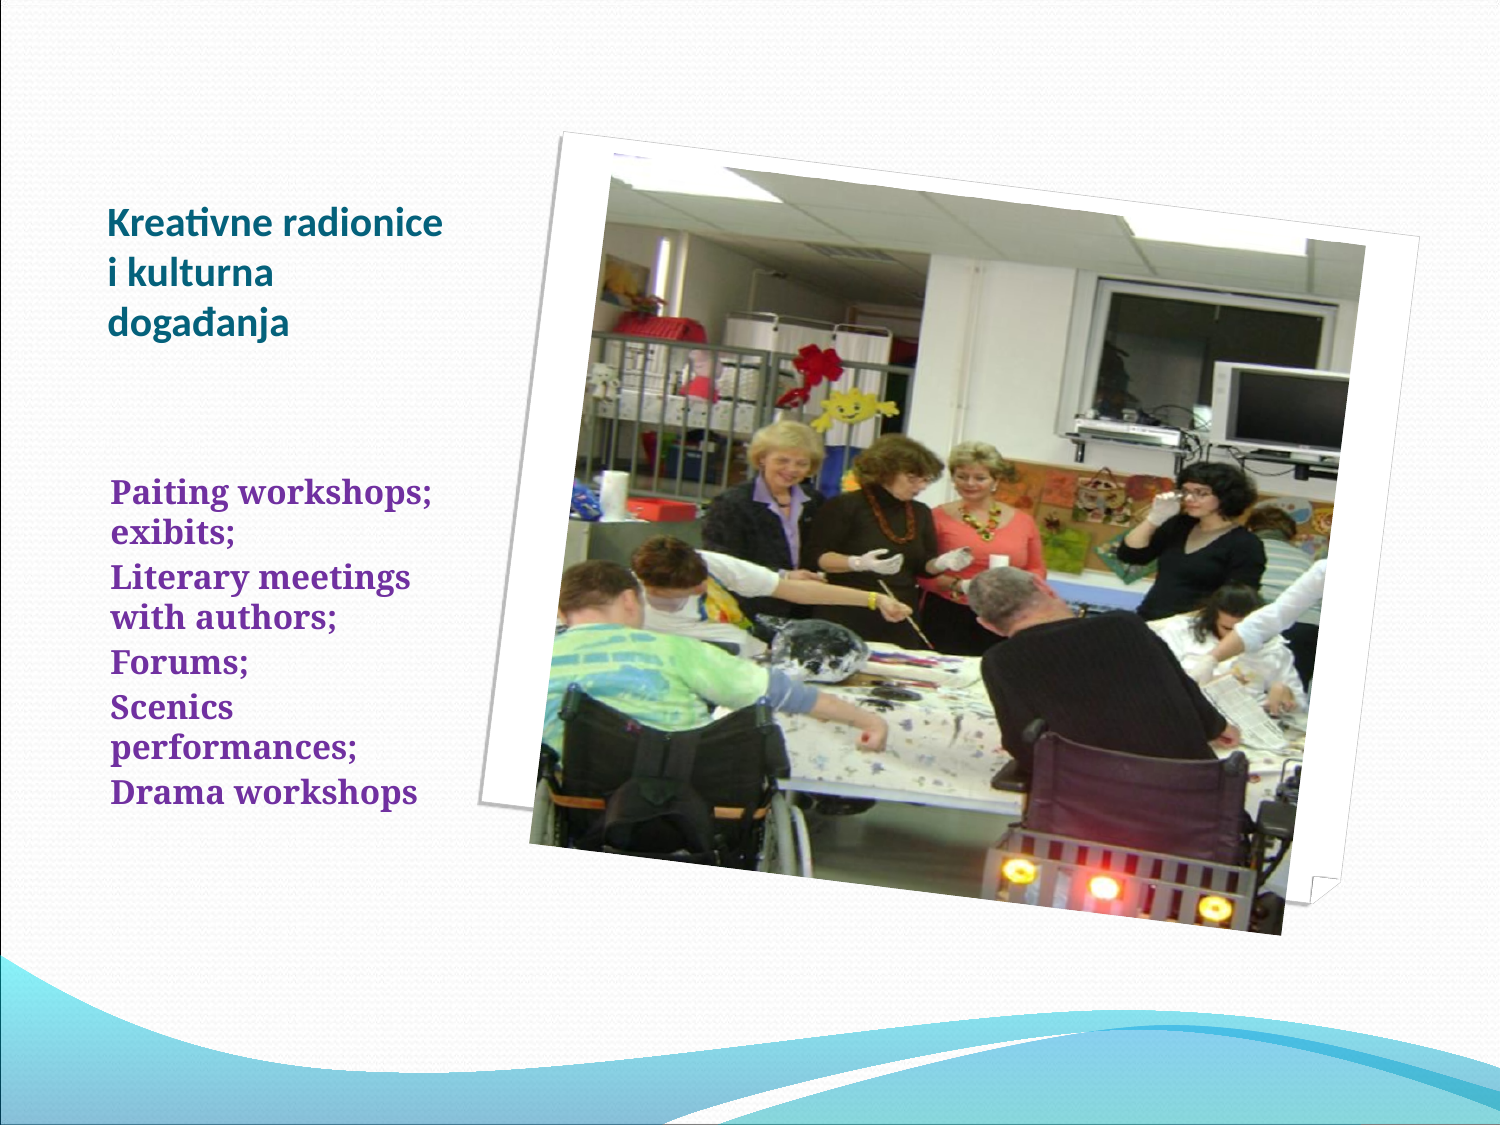

# Kreativne radionice i kulturna događanja
Paiting workshops; exibits;
Literary meetings with authors;
Forums;
Scenics performances;
Drama workshops